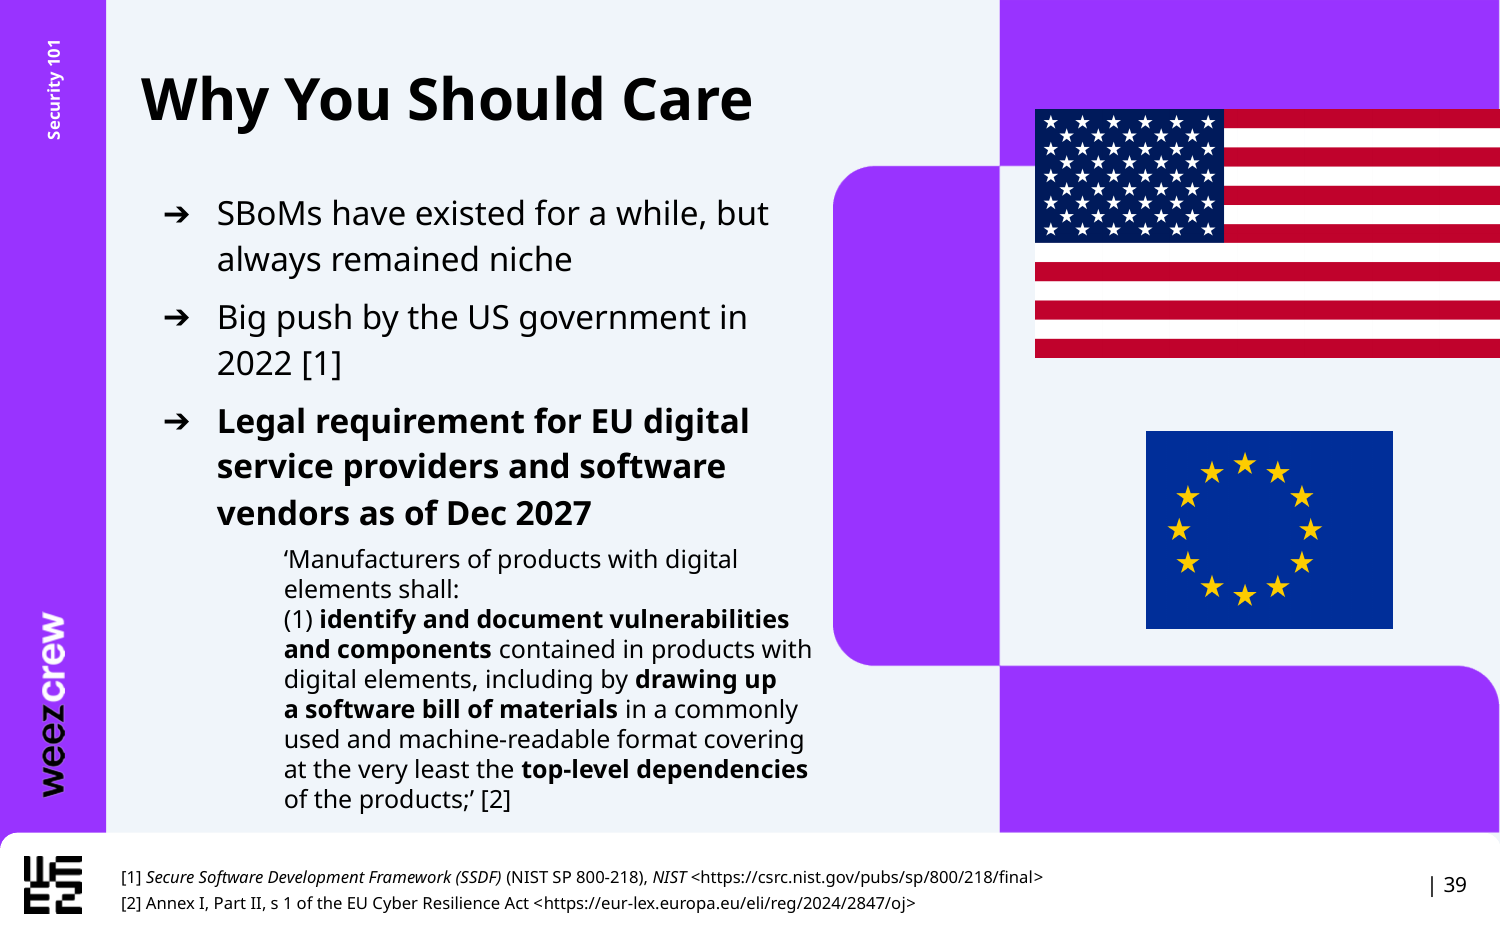

Why You Should Care
SBoMs have existed for a while, but always remained niche
Big push by the US government in 2022 [1]
Legal requirement for EU digital service providers and software vendors as of Dec 2027
‘Manufacturers of products with digital elements shall:
(1) identify and document vulnerabilities and components contained in products with digital elements, including by drawing up a software bill of materials in a commonly used and machine-readable format covering at the very least the top-level dependencies of the products;’ [2]
Security 101
# [1] Secure Software Development Framework (SSDF) (NIST SP 800-218), NIST <https://csrc.nist.gov/pubs/sp/800/218/final>
[2] Annex I, Part II, s 1 of the EU Cyber Resilience Act <https://eur-lex.europa.eu/eli/reg/2024/2847/oj>